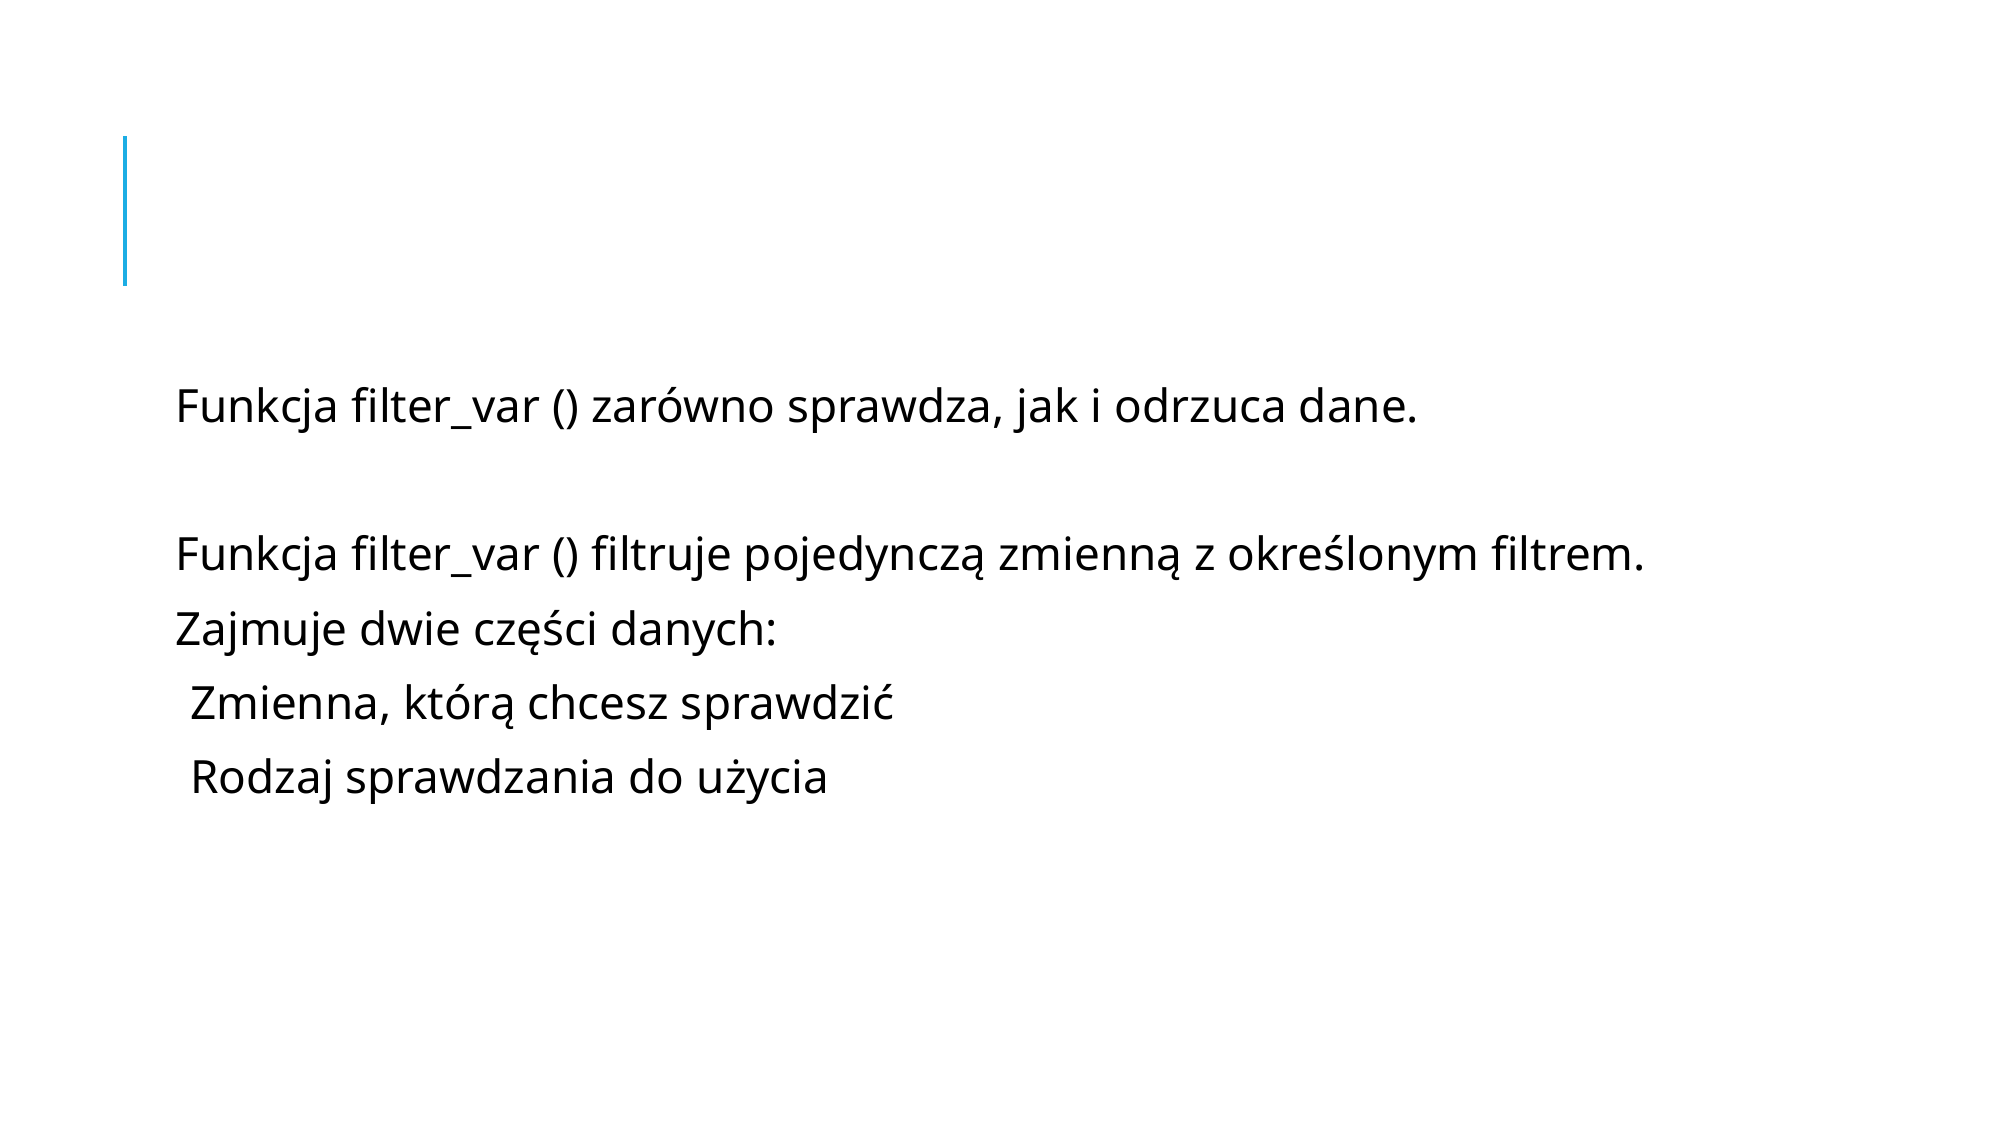

#
Funkcja filter_var () zarówno sprawdza, jak i odrzuca dane.
Funkcja filter_var () filtruje pojedynczą zmienną z określonym filtrem.
Zajmuje dwie części danych:
Zmienna, którą chcesz sprawdzić
Rodzaj sprawdzania do użycia